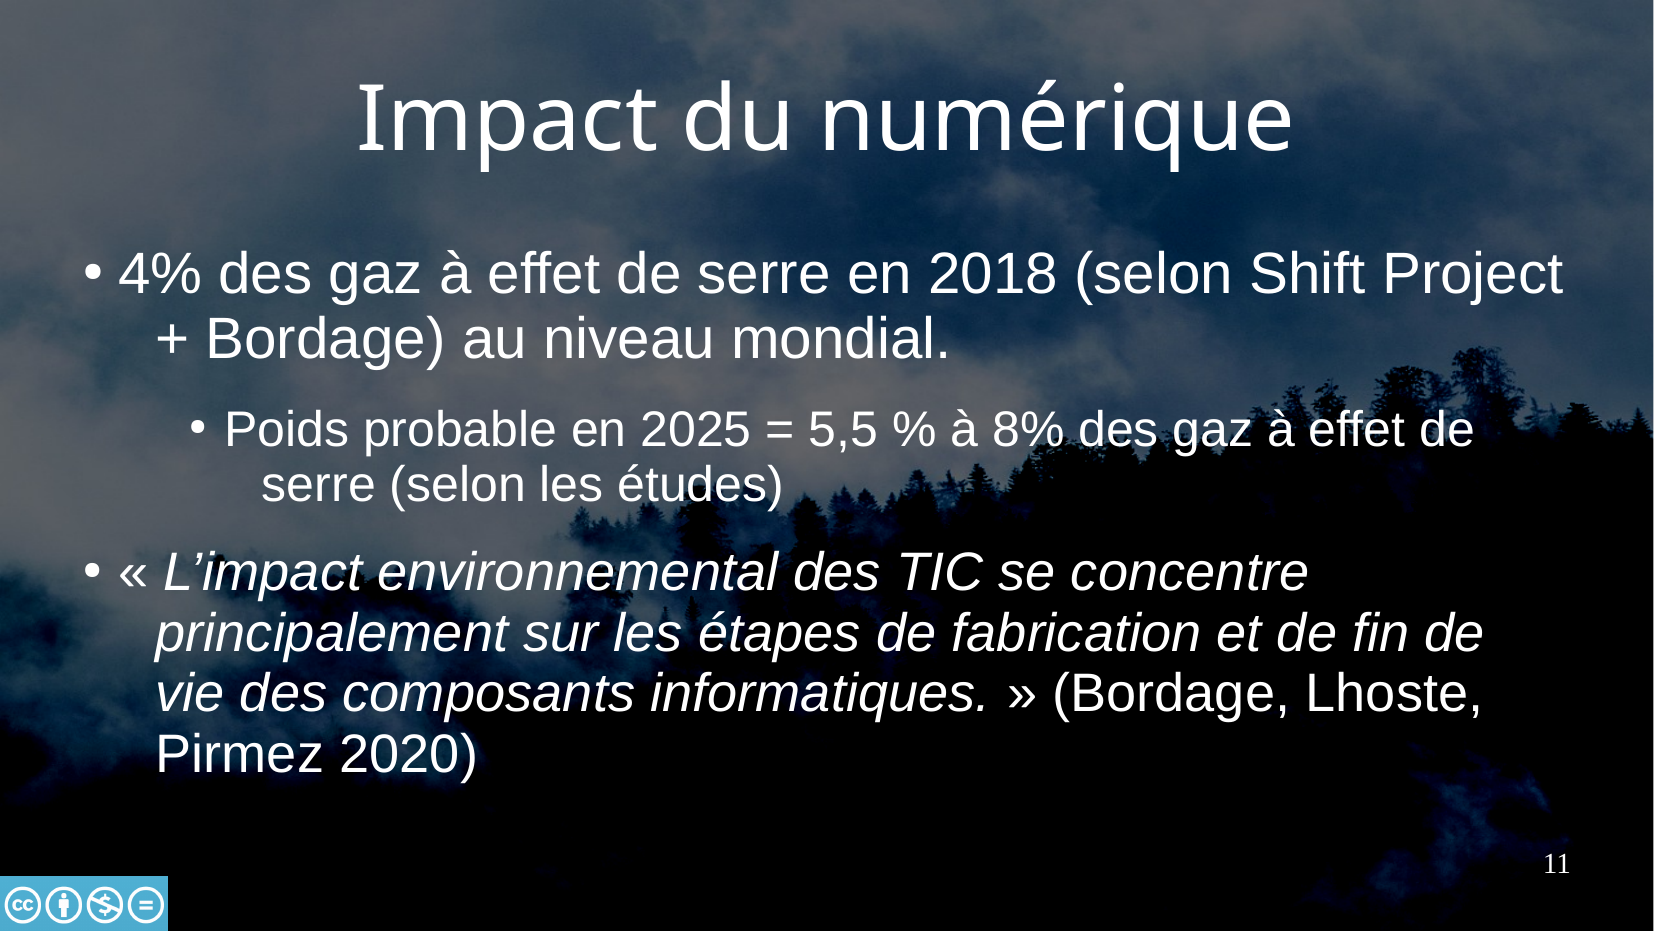

# Impact du numérique
4% des gaz à effet de serre en 2018 (selon Shift Project + Bordage) au niveau mondial.
Poids probable en 2025 = 5,5 % à 8% des gaz à effet de serre (selon les études)
« L’impact environnemental des TIC se concentre principalement sur les étapes de fabrication et de fin de vie des composants informatiques. » (Bordage, Lhoste, Pirmez 2020)
11